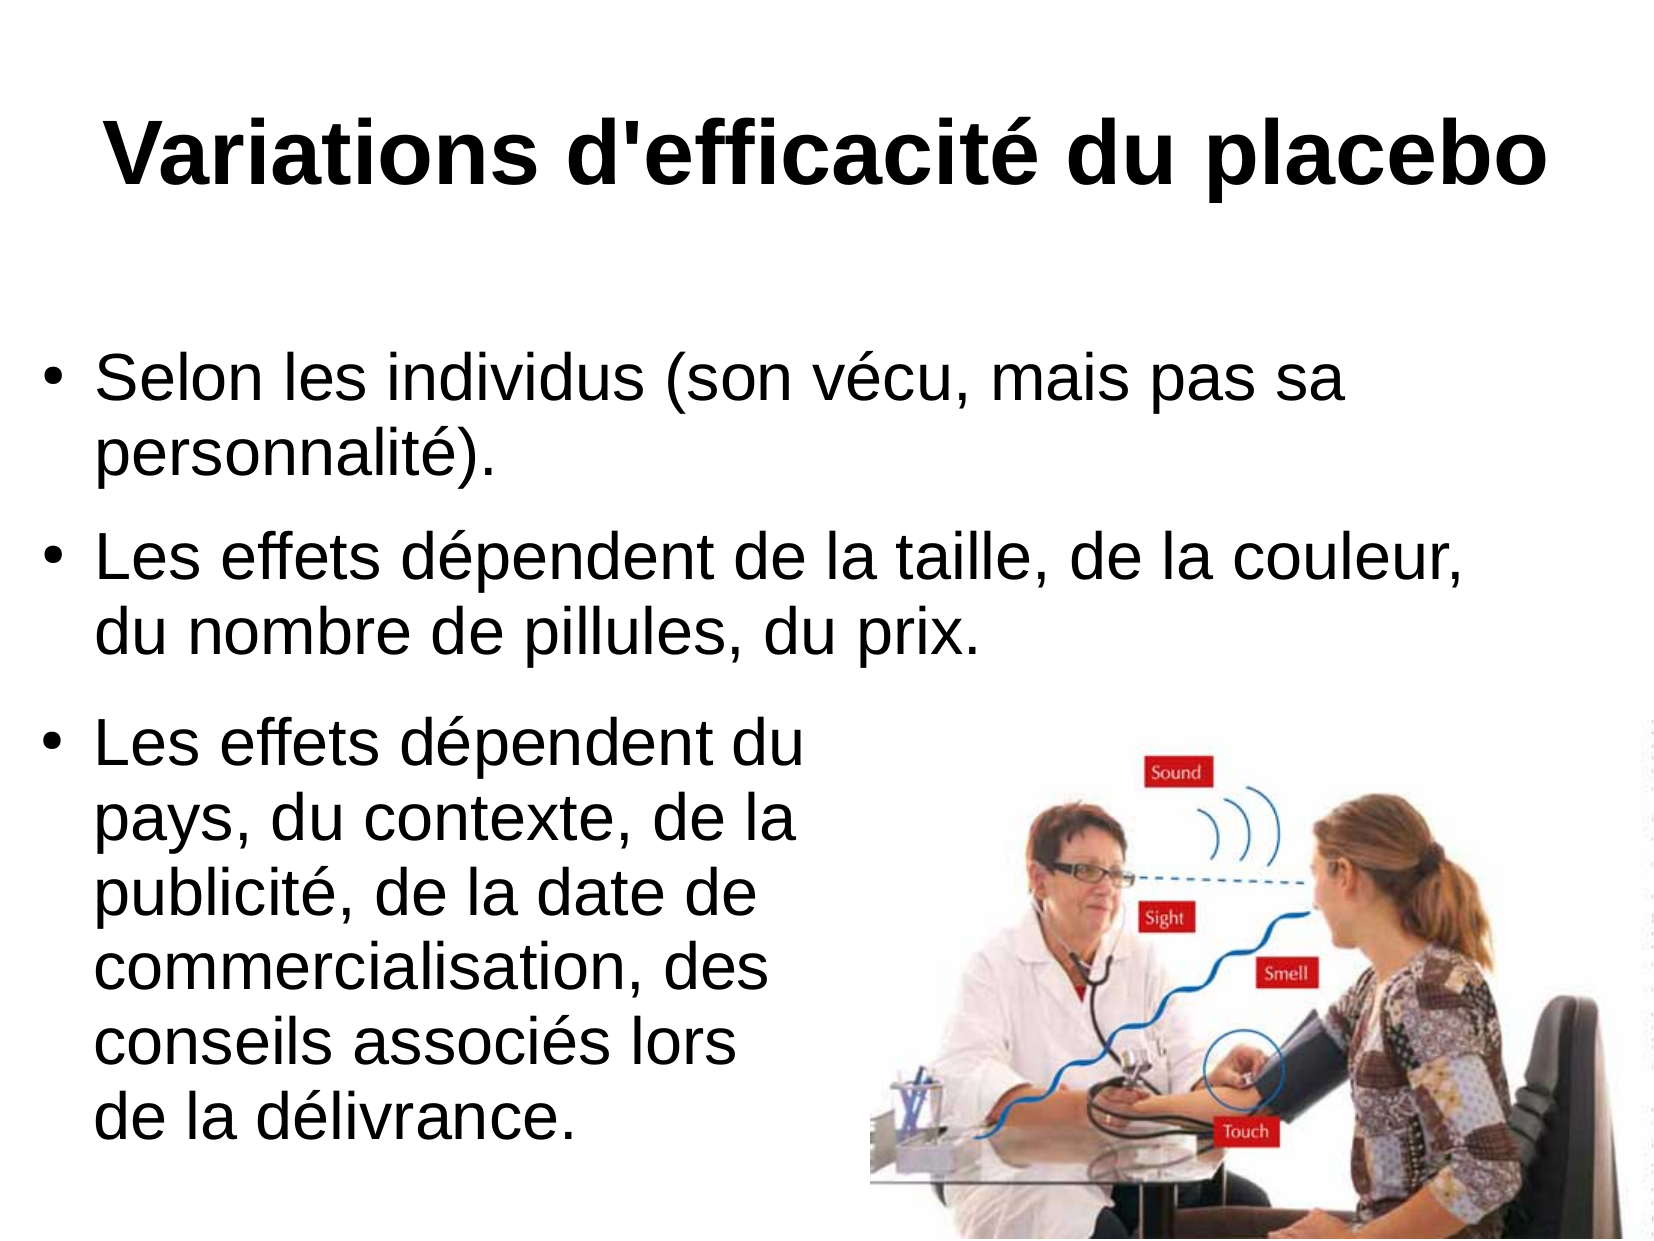

# Variations d'efficacité du placebo
Selon les individus (son vécu, mais pas sa personnalité).
Les effets dépendent de la taille, de la couleur, du nombre de pillules, du prix.
Les effets dépendent du pays, du contexte, de la publicité, de la date de commercialisation, des conseils associés lors de la délivrance.